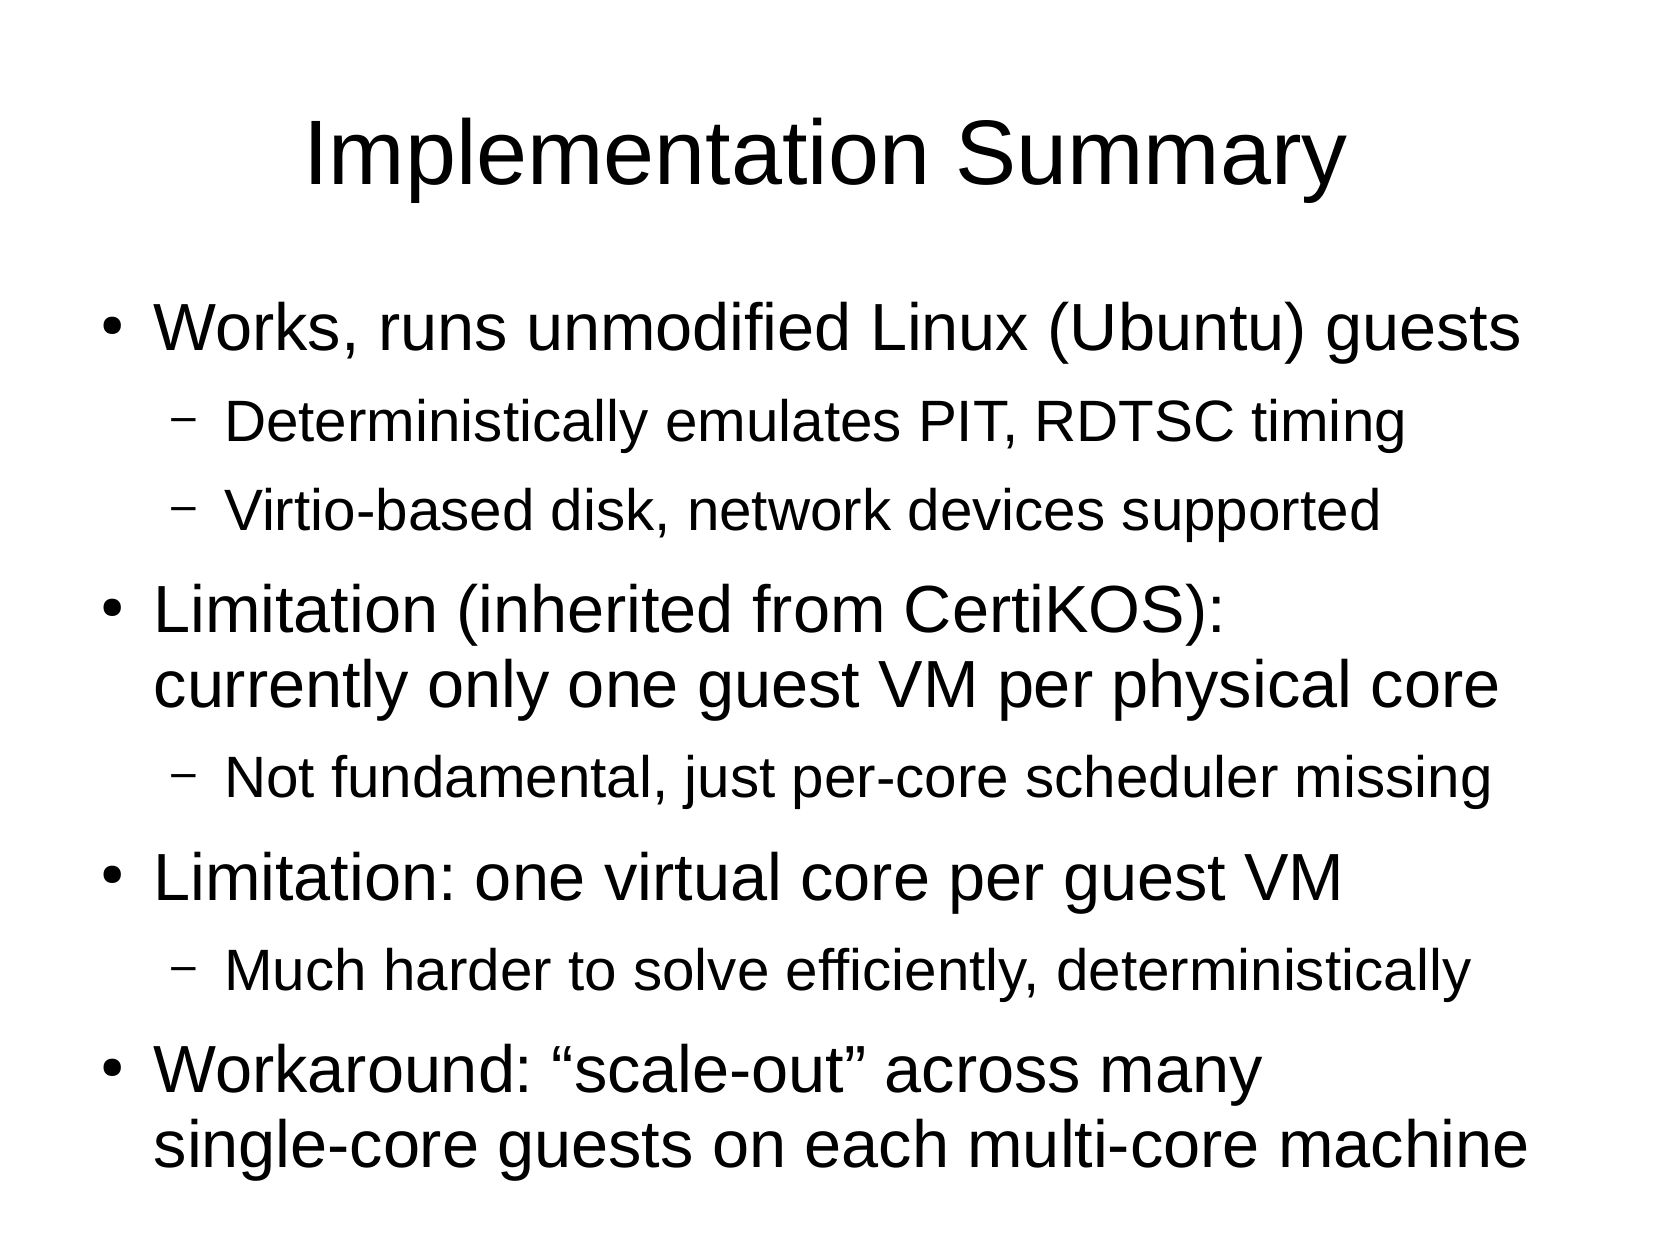

# Implementation Summary
Works, runs unmodified Linux (Ubuntu) guests
Deterministically emulates PIT, RDTSC timing
Virtio-based disk, network devices supported
Limitation (inherited from CertiKOS):
currently only one guest VM per physical core
Not fundamental, just per-core scheduler missing
Limitation: one virtual core per guest VM
Much harder to solve efficiently, deterministically
Workaround: “scale-out” across many
single-core guests on each multi-core machine